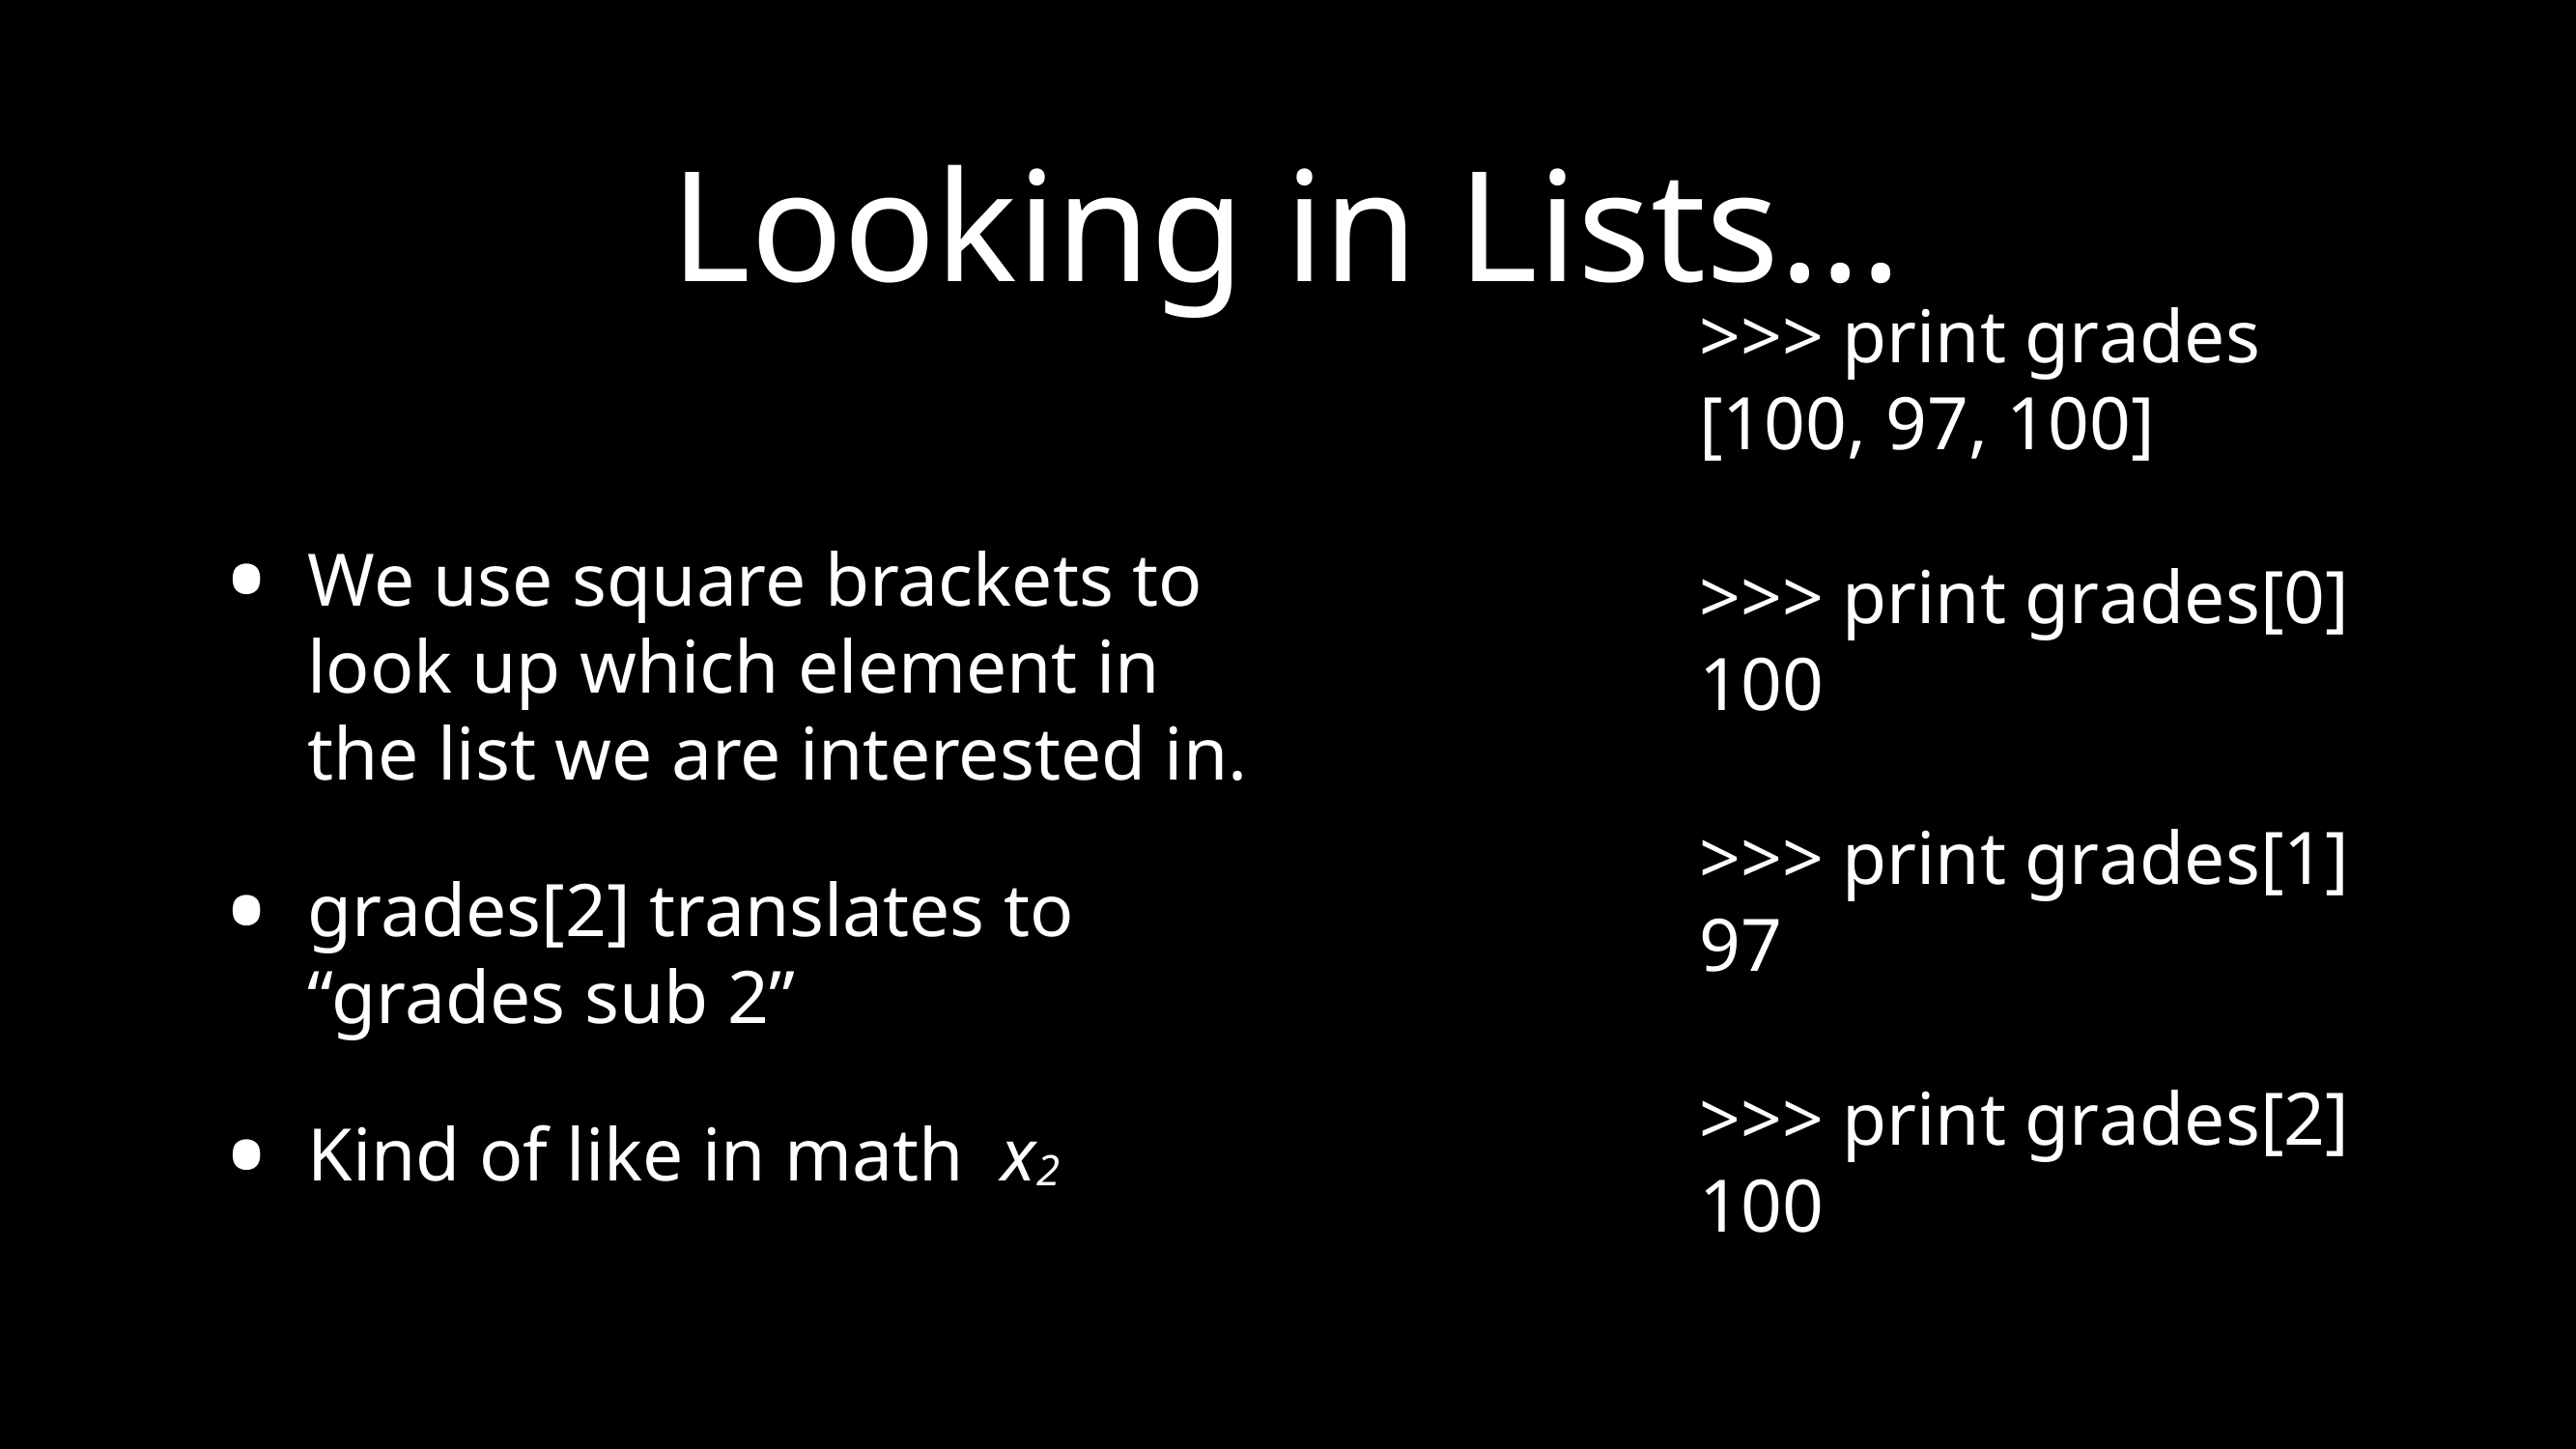

# Looking in Lists...
>>> print grades
[100, 97, 100]
>>> print grades[0]
100
>>> print grades[1]
97
>>> print grades[2]
100
We use square brackets to look up which element in the list we are interested in.
grades[2] translates to “grades sub 2”
Kind of like in math x2